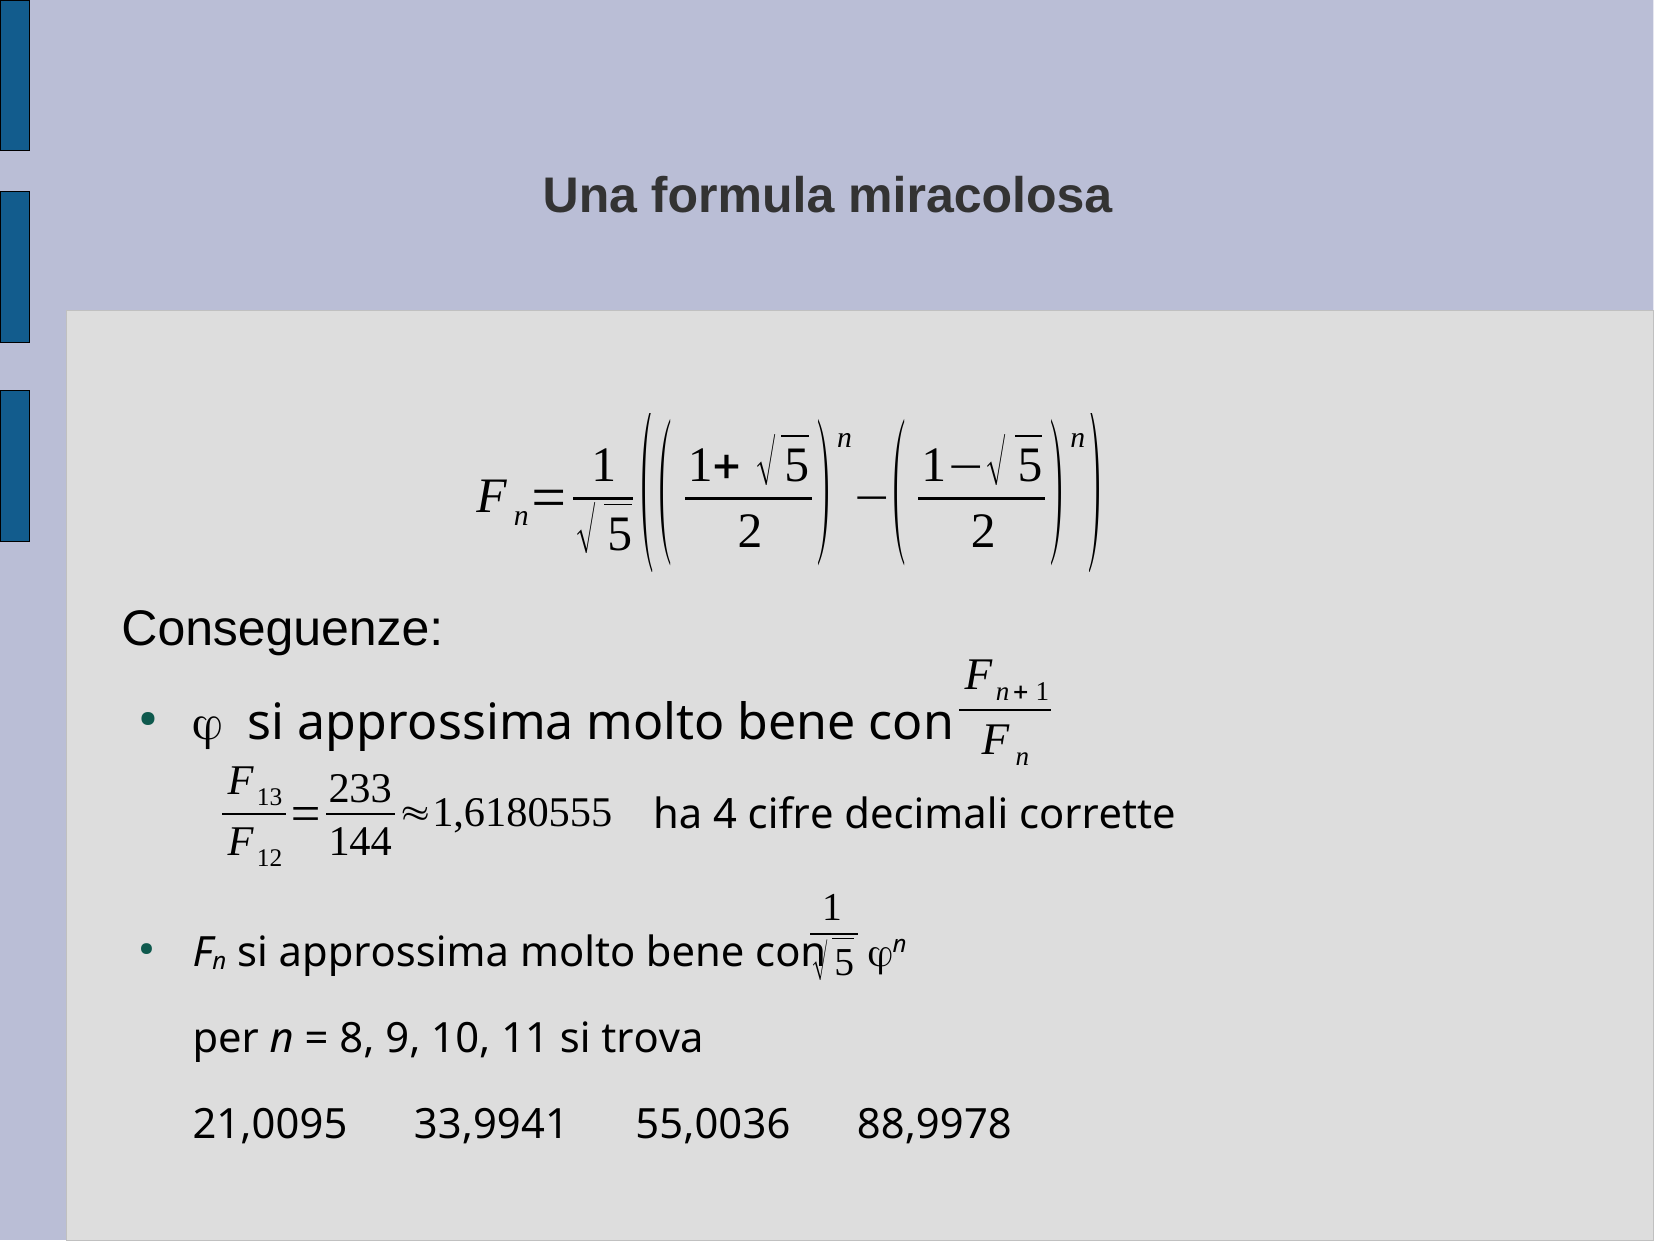

# Una formula miracolosa
Conseguenze:
j si approssima molto bene con
ha 4 cifre decimali corrette
Fn si approssima molto bene con	 jn
per n = 8, 9, 10, 11 si trova
21,0095	33,9941	55,0036	88,9978